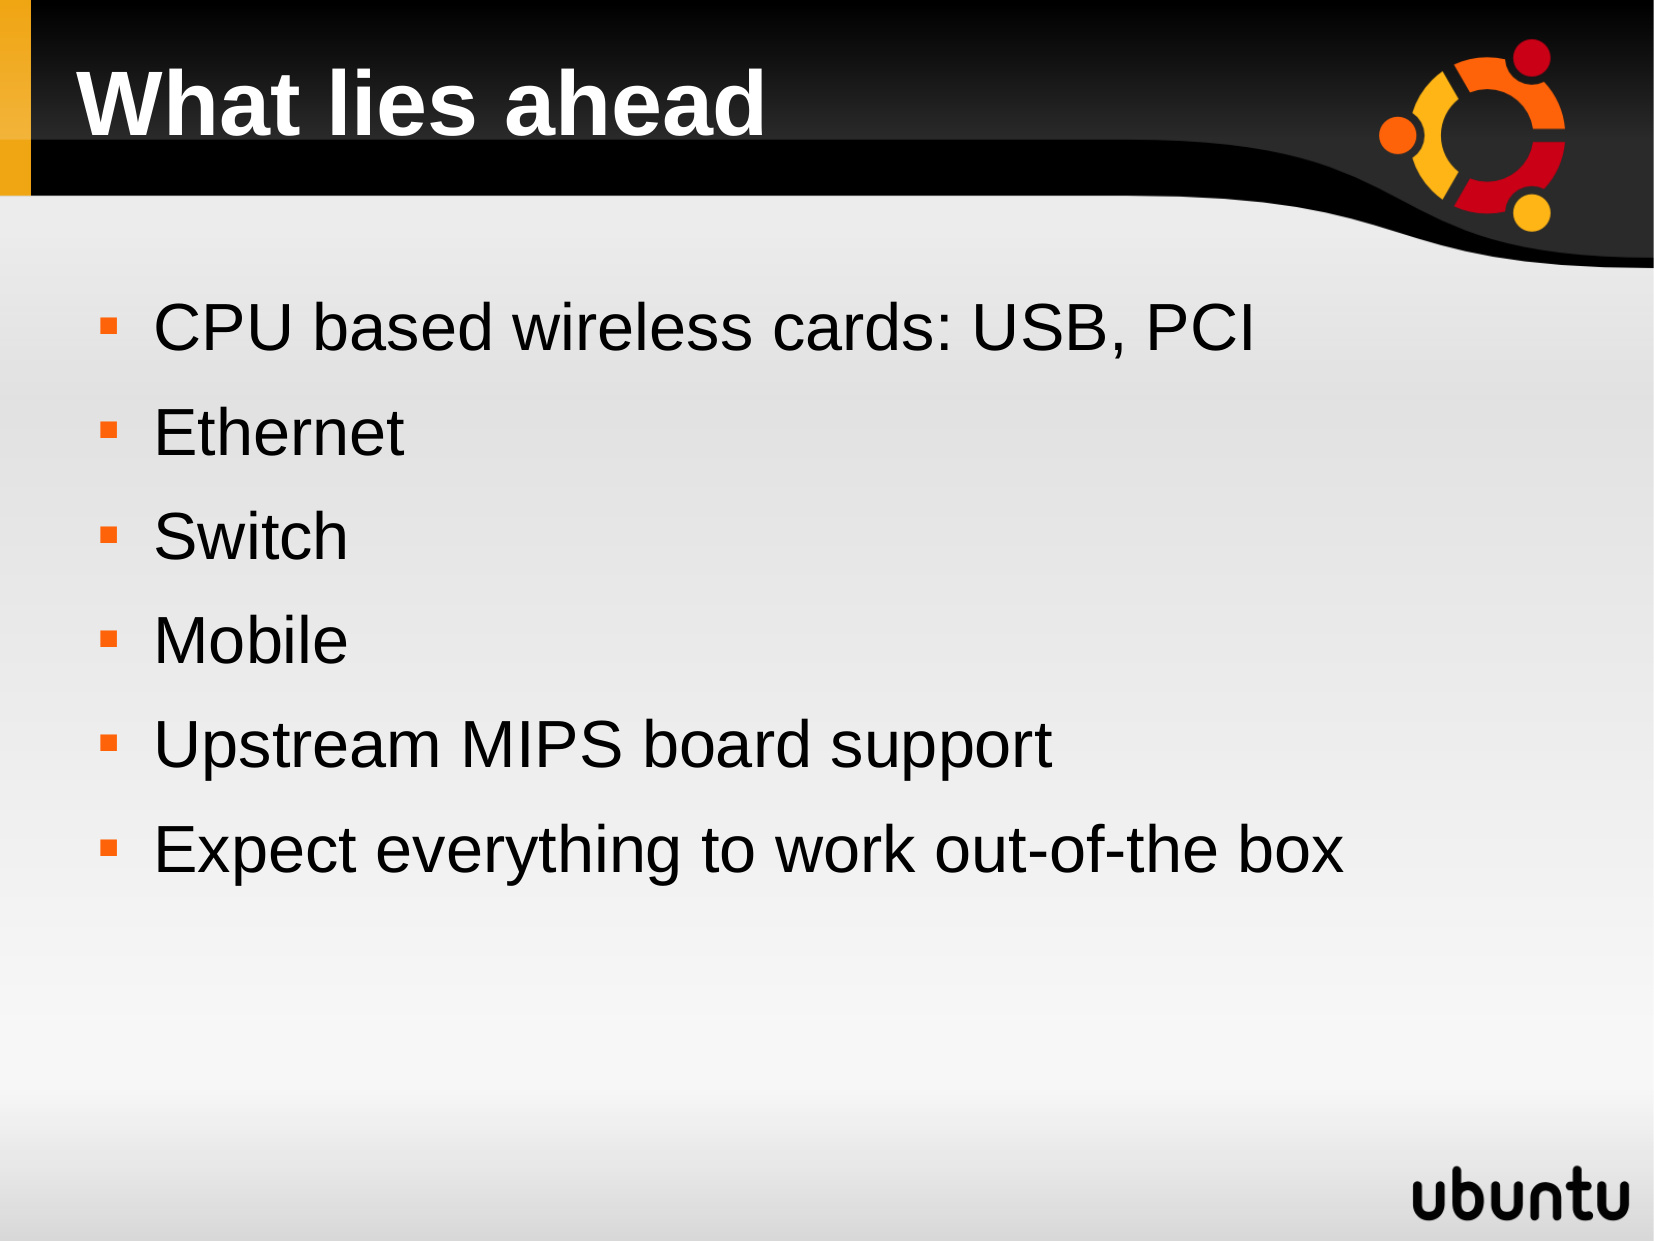

# What lies ahead
CPU based wireless cards: USB, PCI
Ethernet
Switch
Mobile
Upstream MIPS board support
Expect everything to work out-of-the box